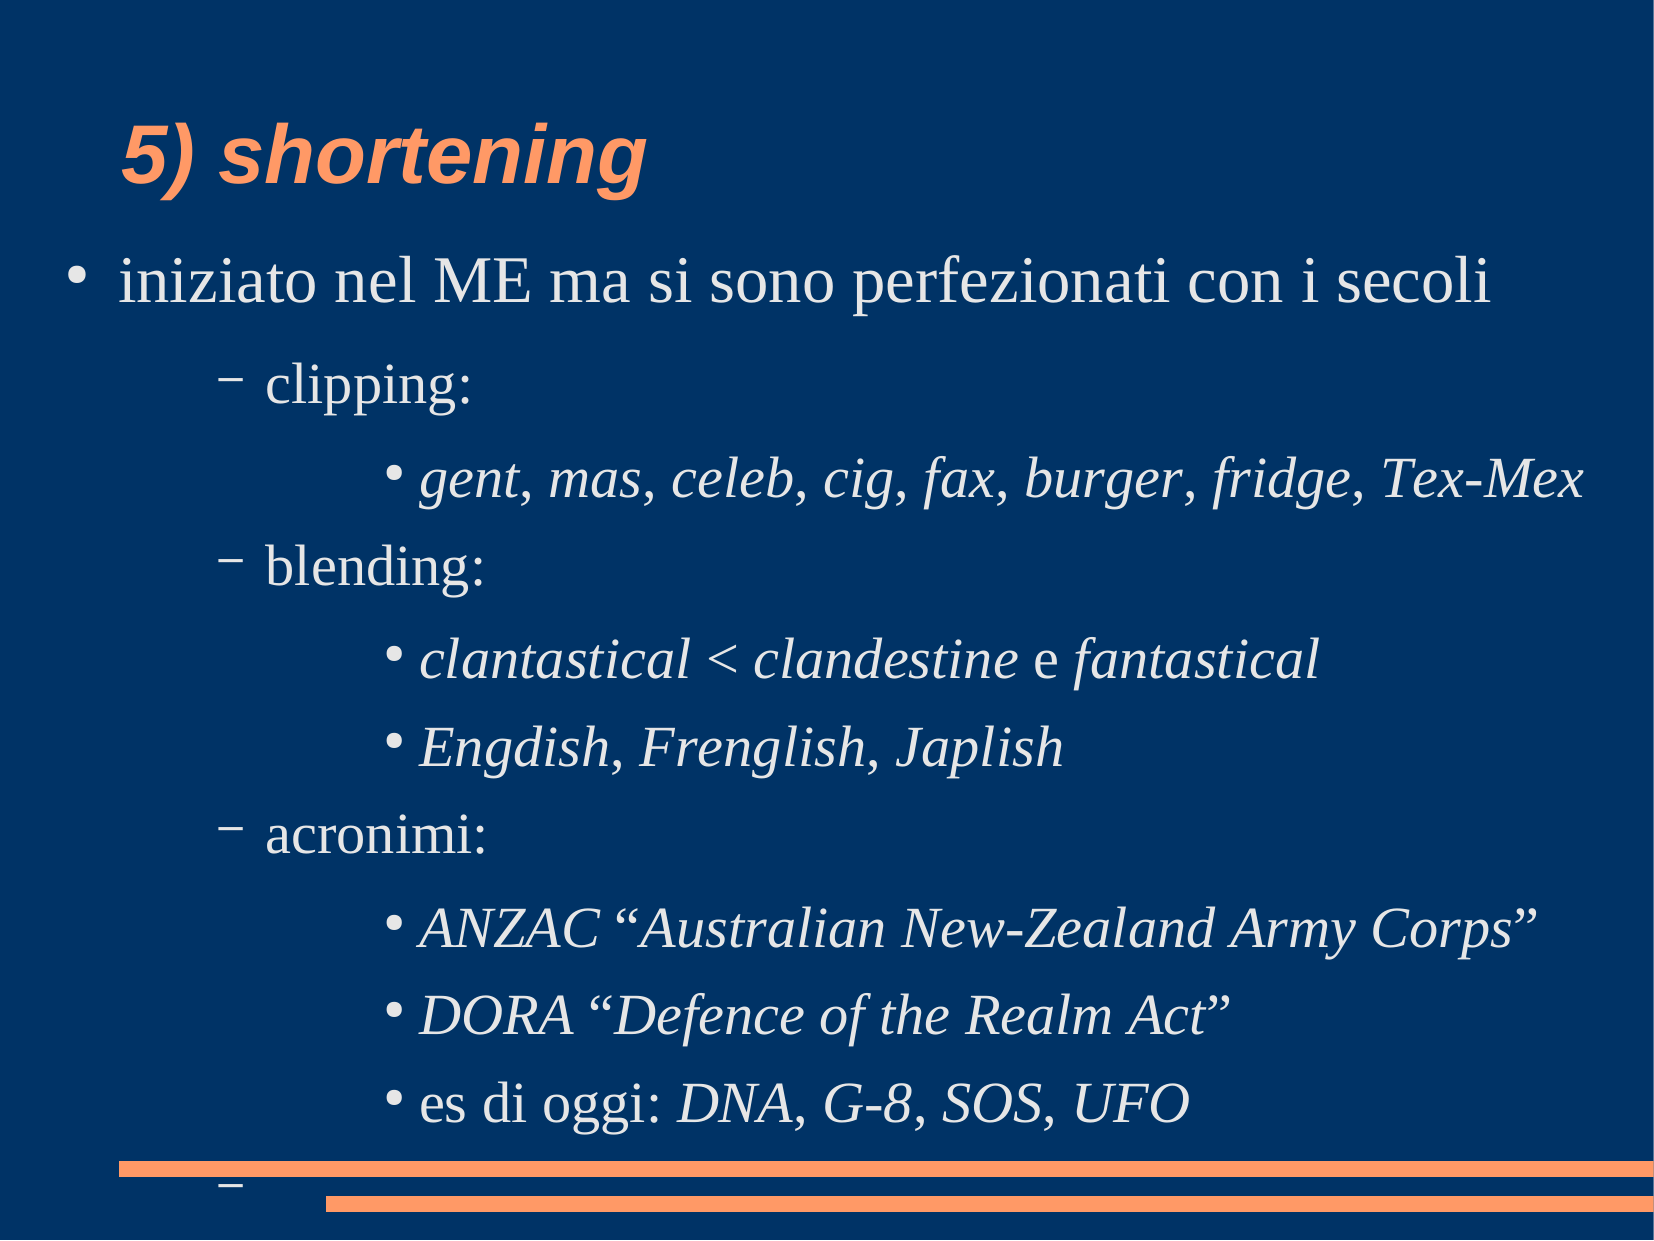

# 5) shortening
iniziato nel ME ma si sono perfezionati con i secoli
clipping:
gent, mas, celeb, cig, fax, burger, fridge, Tex-Mex
blending:
clantastical < clandestine e fantastical
Engdish, Frenglish, Japlish
acronimi:
ANZAC “Australian New-Zealand Army Corps”
DORA “Defence of the Realm Act”
es di oggi: DNA, G-8, SOS, UFO